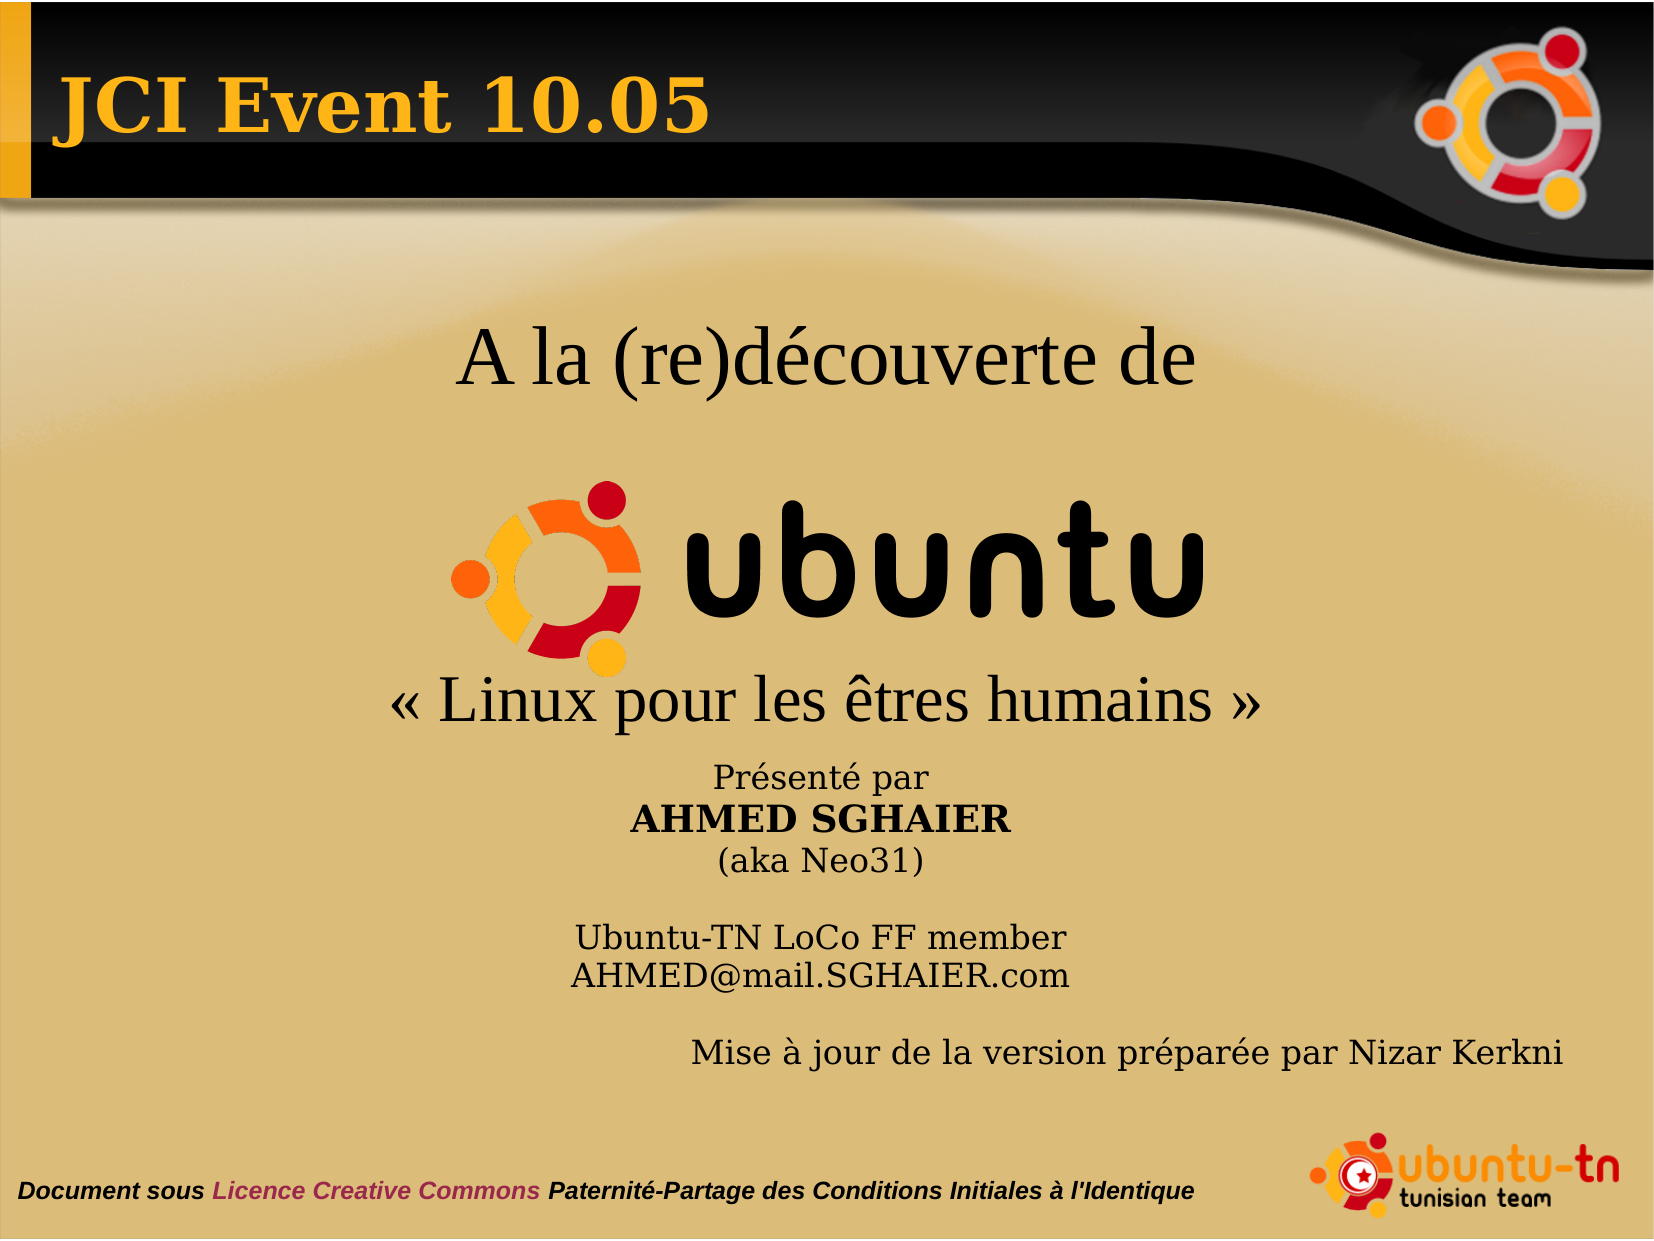

# JCI Event 10.05
A la (re)découverte de
« Linux pour les êtres humains »
Présenté par
AHMED SGHAIER
(aka Neo31)
Ubuntu-TN LoCo FF member
AHMED@mail.SGHAIER.com
Mise à jour de la version préparée par Nizar Kerkni
Document sous Licence Creative Commons Paternité-Partage des Conditions Initiales à l'Identique